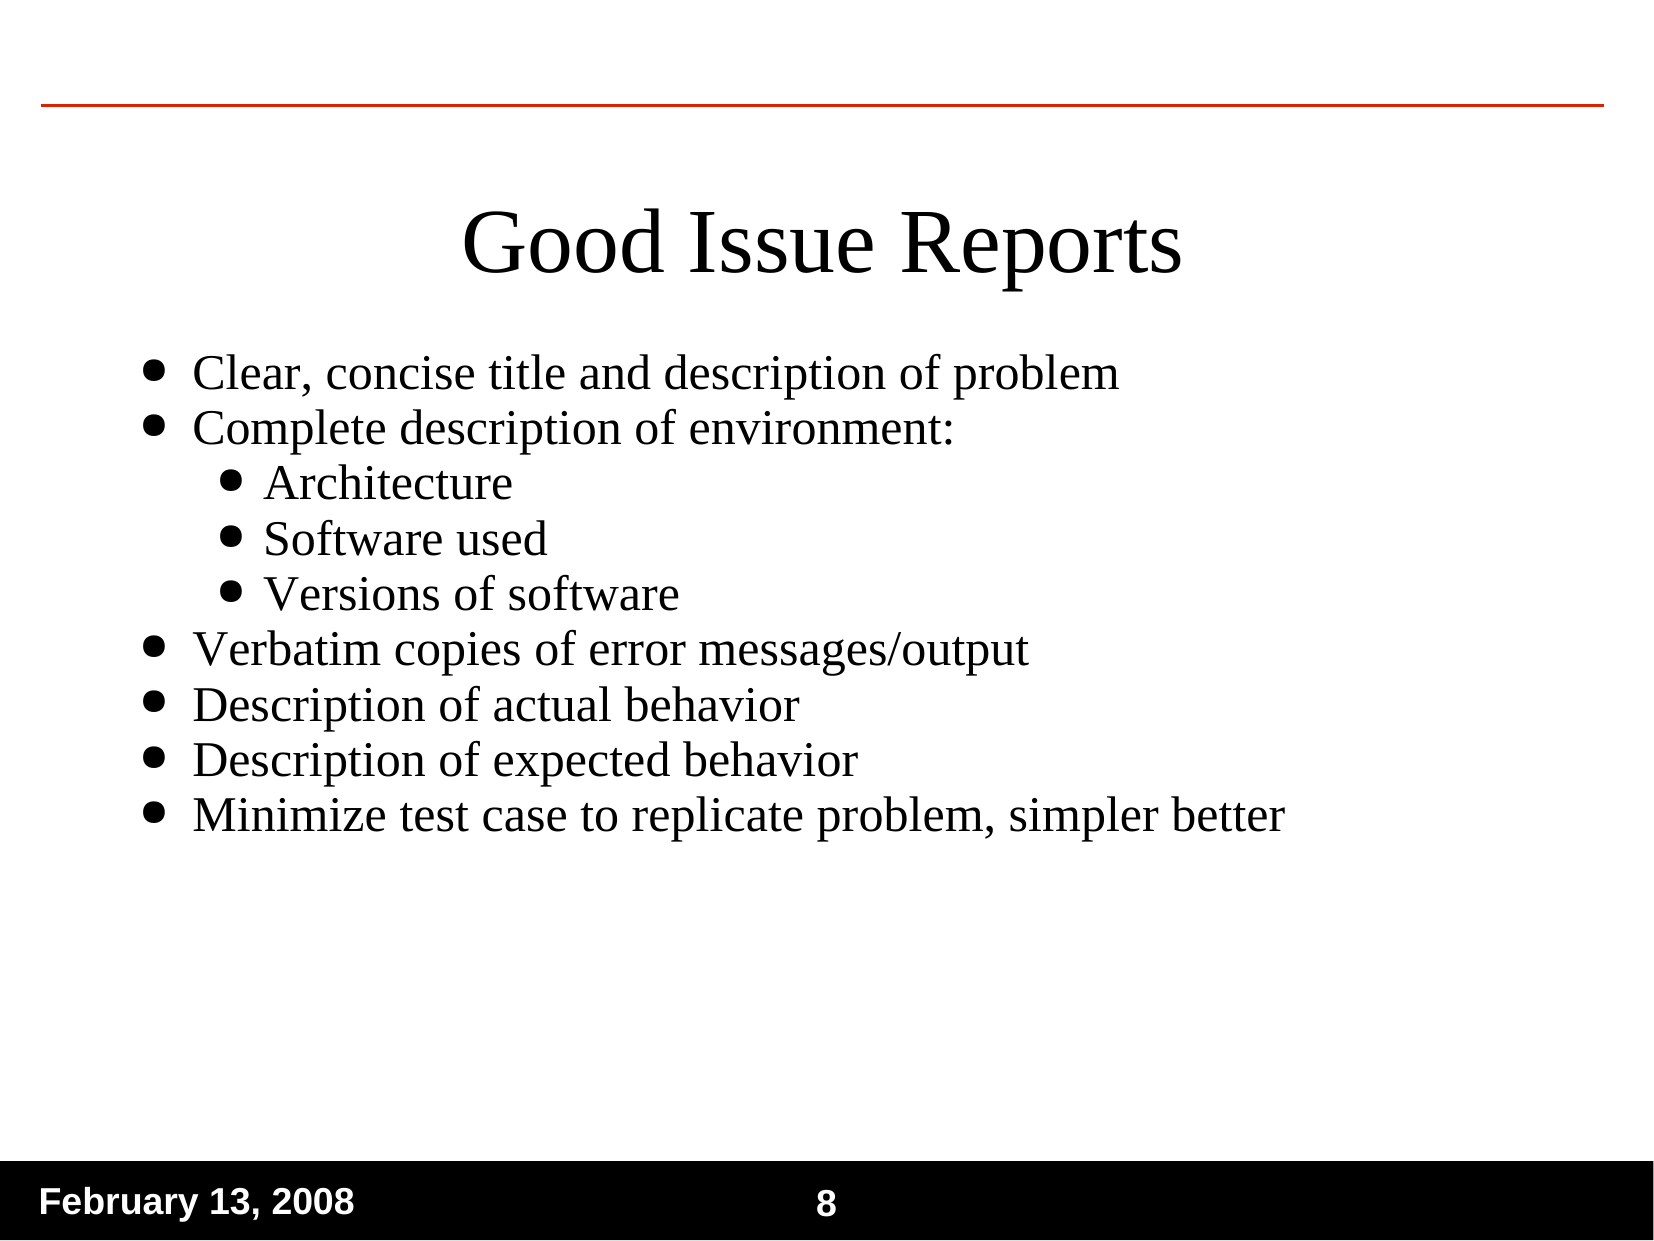

# Good Issue Reports
Clear, concise title and description of problem
Complete description of environment:
Architecture
Software used
Versions of software
Verbatim copies of error messages/output
Description of actual behavior
Description of expected behavior
Minimize test case to replicate problem, simpler better